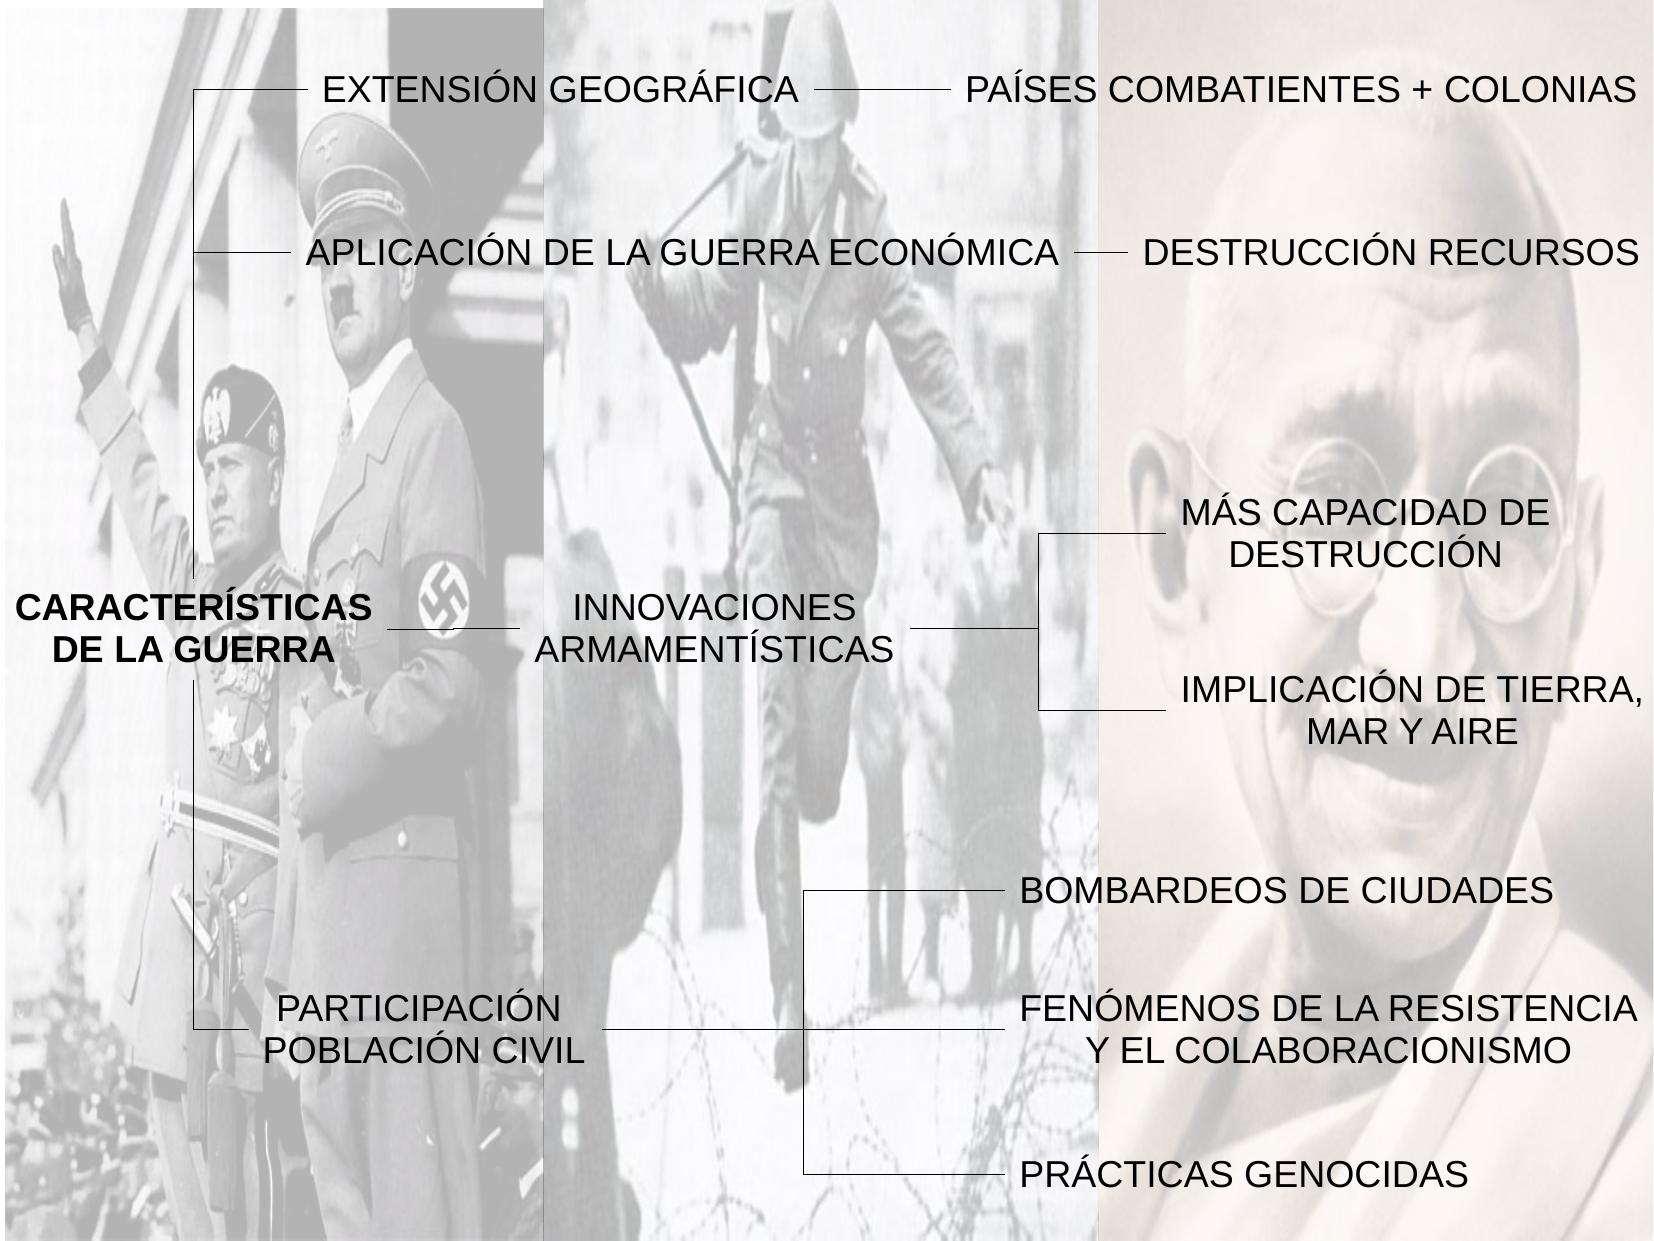

EXTENSIÓN GEOGRÁFICA
PAÍSES COMBATIENTES + COLONIAS
APLICACIÓN DE LA GUERRA ECONÓMICA
DESTRUCCIÓN RECURSOS
MÁS CAPACIDAD DE
DESTRUCCIÓN
CARACTERÍSTICAS
DE LA GUERRA
INNOVACIONES
ARMAMENTÍSTICAS
IMPLICACIÓN DE TIERRA,
MAR Y AIRE
BOMBARDEOS DE CIUDADES
PARTICIPACIÓN
POBLACIÓN CIVIL
FENÓMENOS DE LA RESISTENCIA
Y EL COLABORACIONISMO
PRÁCTICAS GENOCIDAS